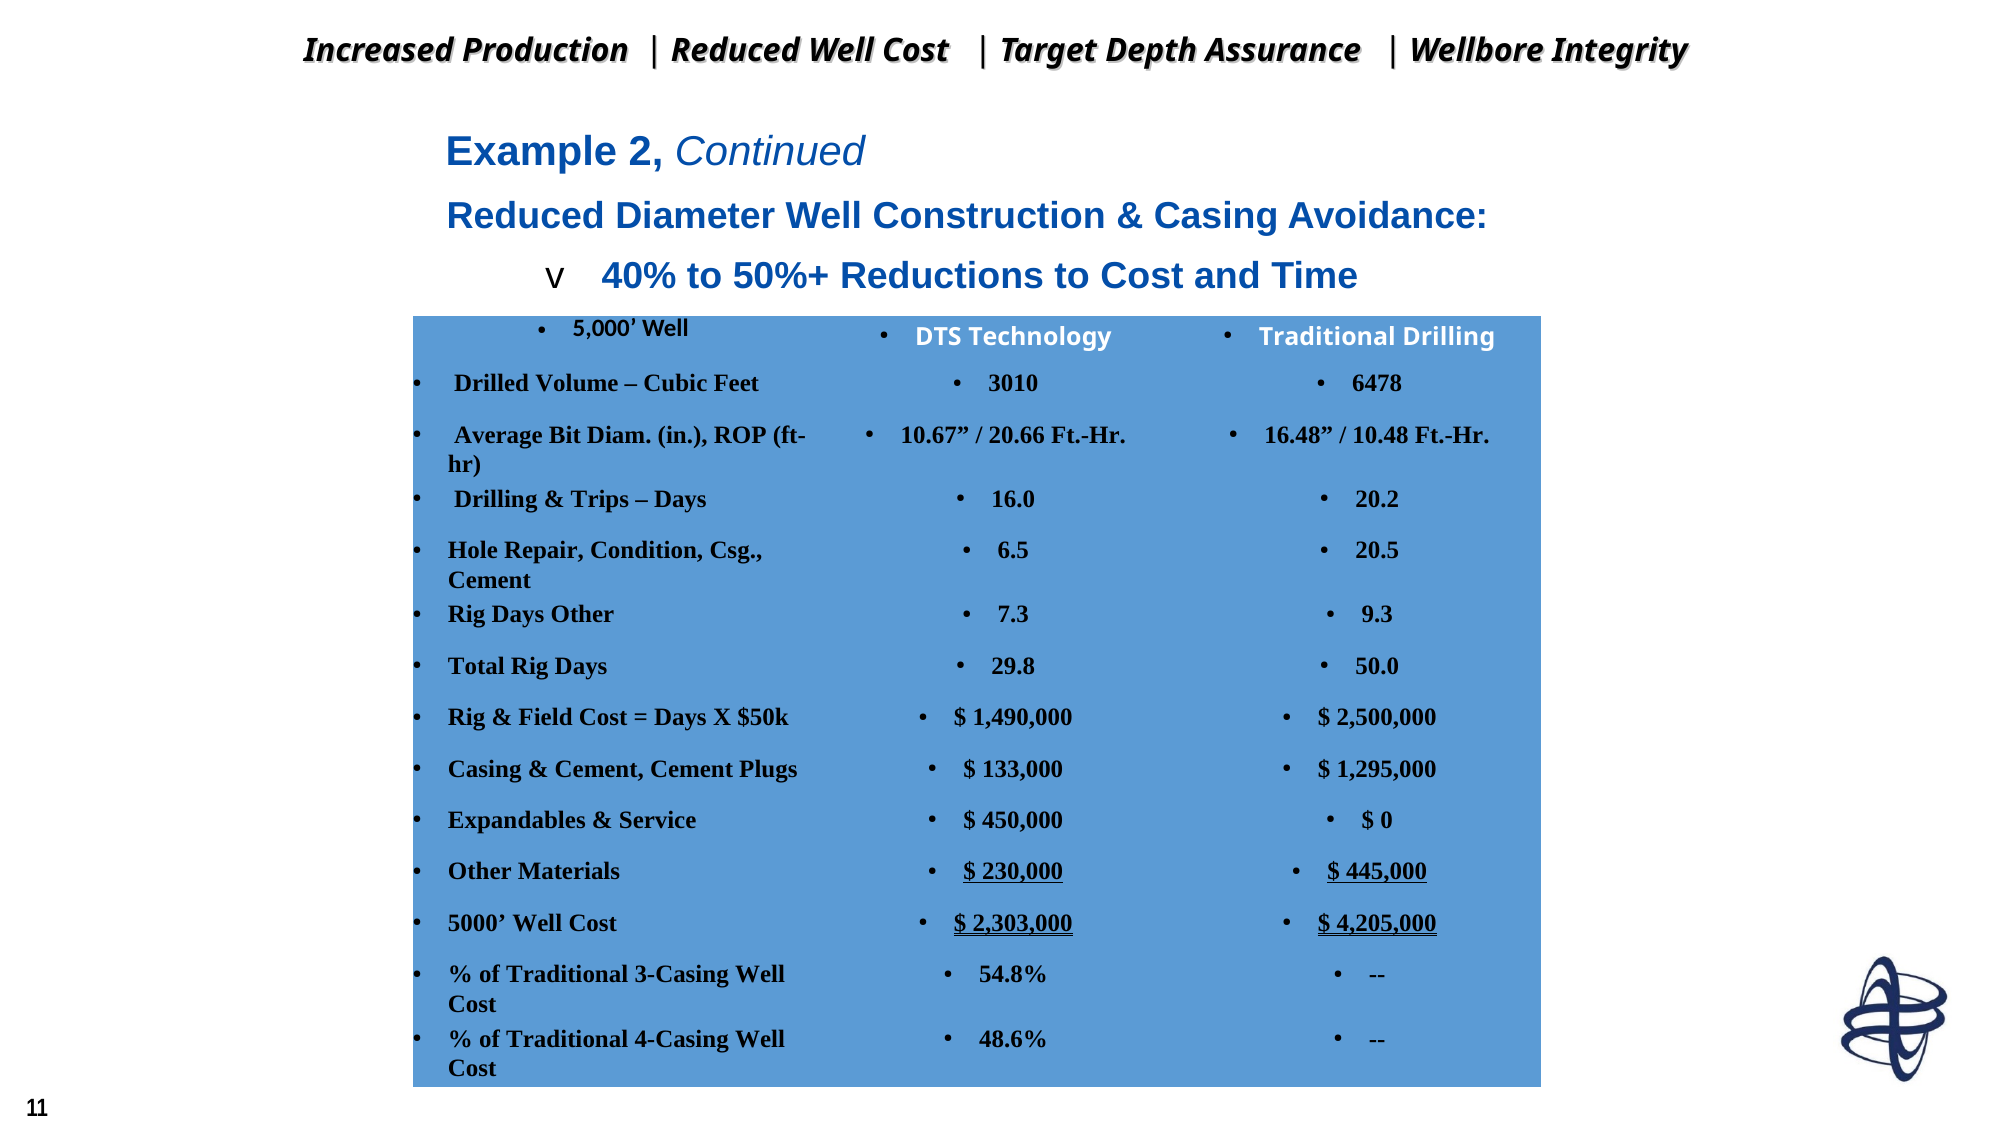

Increased Production │ Reduced Well Cost │ Target Depth Assurance │ Wellbore Integrity
Example 2, Continued
Reduced Diameter Well Construction & Casing Avoidance:
40% to 50%+ Reductions to Cost and Time
| 5,000’ Well | DTS Technology | Traditional Drilling |
| --- | --- | --- |
| Drilled Volume – Cubic Feet | 3010 | 6478 |
| Average Bit Diam. (in.), ROP (ft-hr) | 10.67” / 20.66 Ft.-Hr. | 16.48” / 10.48 Ft.-Hr. |
| Drilling & Trips – Days | 16.0 | 20.2 |
| Hole Repair, Condition, Csg., Cement | 6.5 | 20.5 |
| Rig Days Other | 7.3 | 9.3 |
| Total Rig Days | 29.8 | 50.0 |
| Rig & Field Cost = Days X $50k | $ 1,490,000 | $ 2,500,000 |
| Casing & Cement, Cement Plugs | $ 133,000 | $ 1,295,000 |
| Expandables & Service | $ 450,000 | $ 0 |
| Other Materials | $ 230,000 | $ 445,000 |
| 5000’ Well Cost | $ 2,303,000 | $ 4,205,000 |
| % of Traditional 3-Casing Well Cost | 54.8% | -- |
| % of Traditional 4-Casing Well Cost | 48.6% | -- |
11